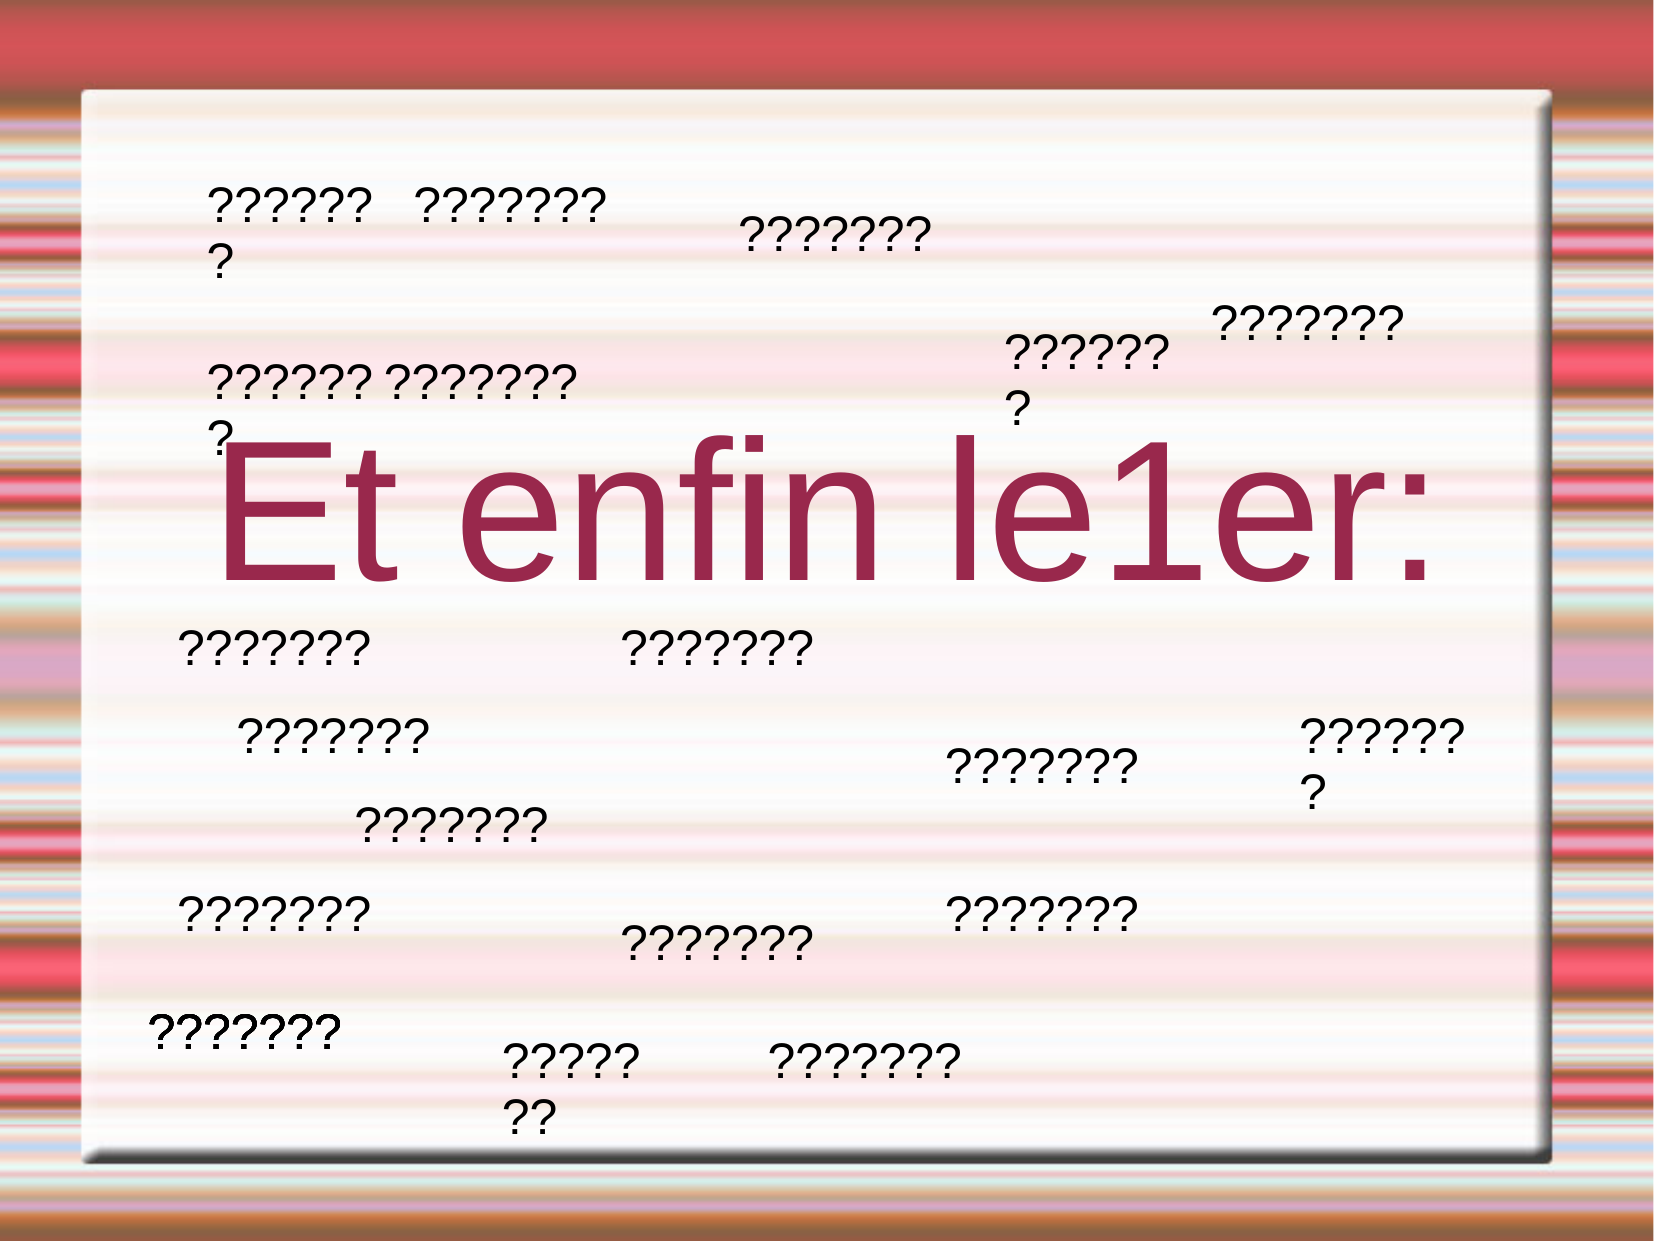

# Et enfin le1er:
???????
???????
???????
???????
???????
???????
???????
???????
???????
???????
???????
???????
???????
???????
???????
???????
???????
???????
???????
???????
???????
???????
???????